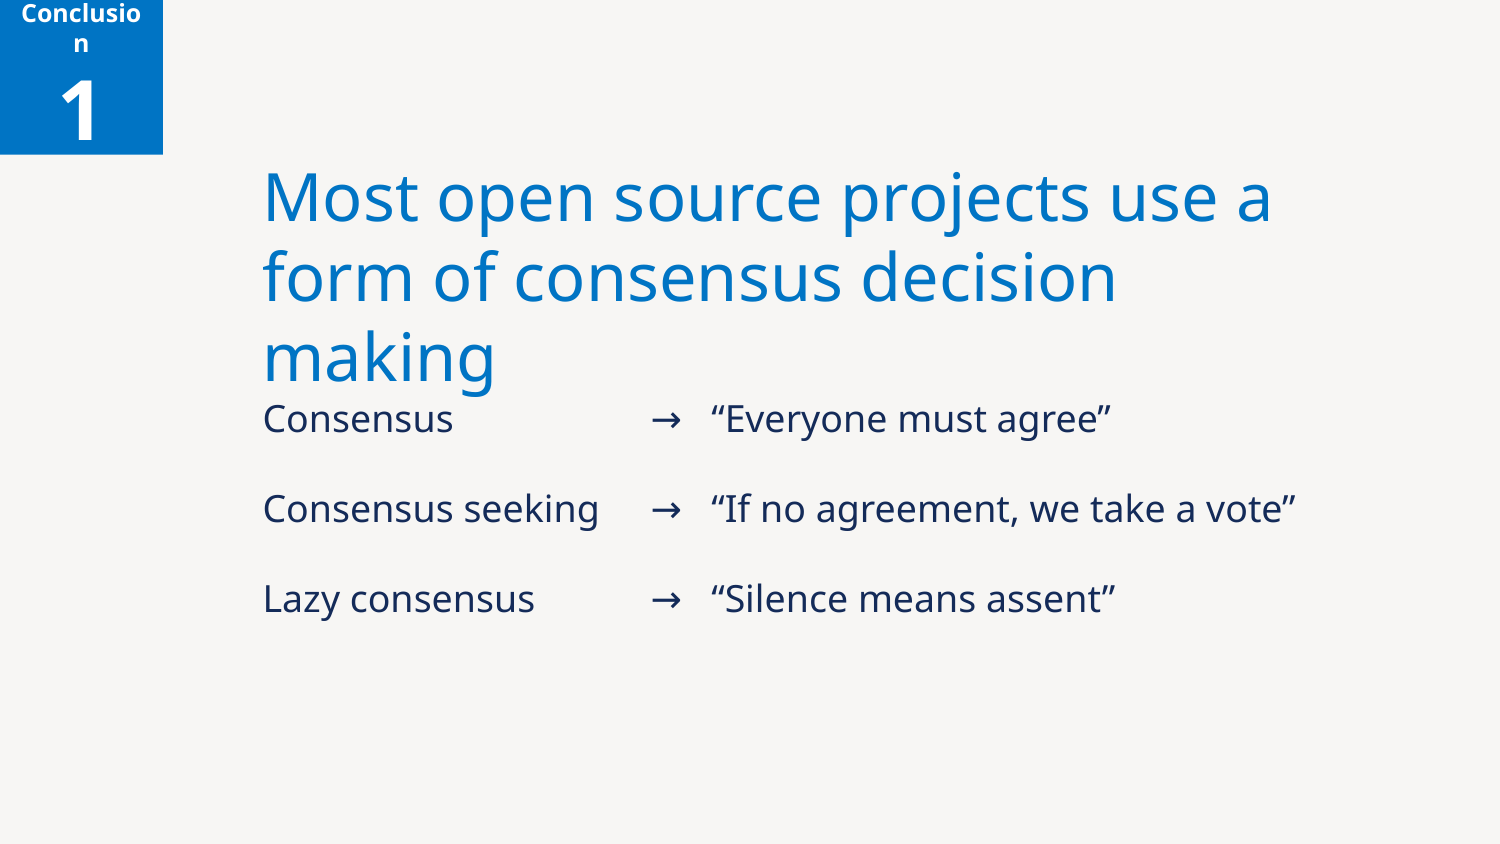

Conclusion
1
# Most open source projects use a form of consensus decision making
Consensus
Consensus seeking
Lazy consensus
→ “Everyone must agree”
→ “If no agreement, we take a vote”
→ “Silence means assent”